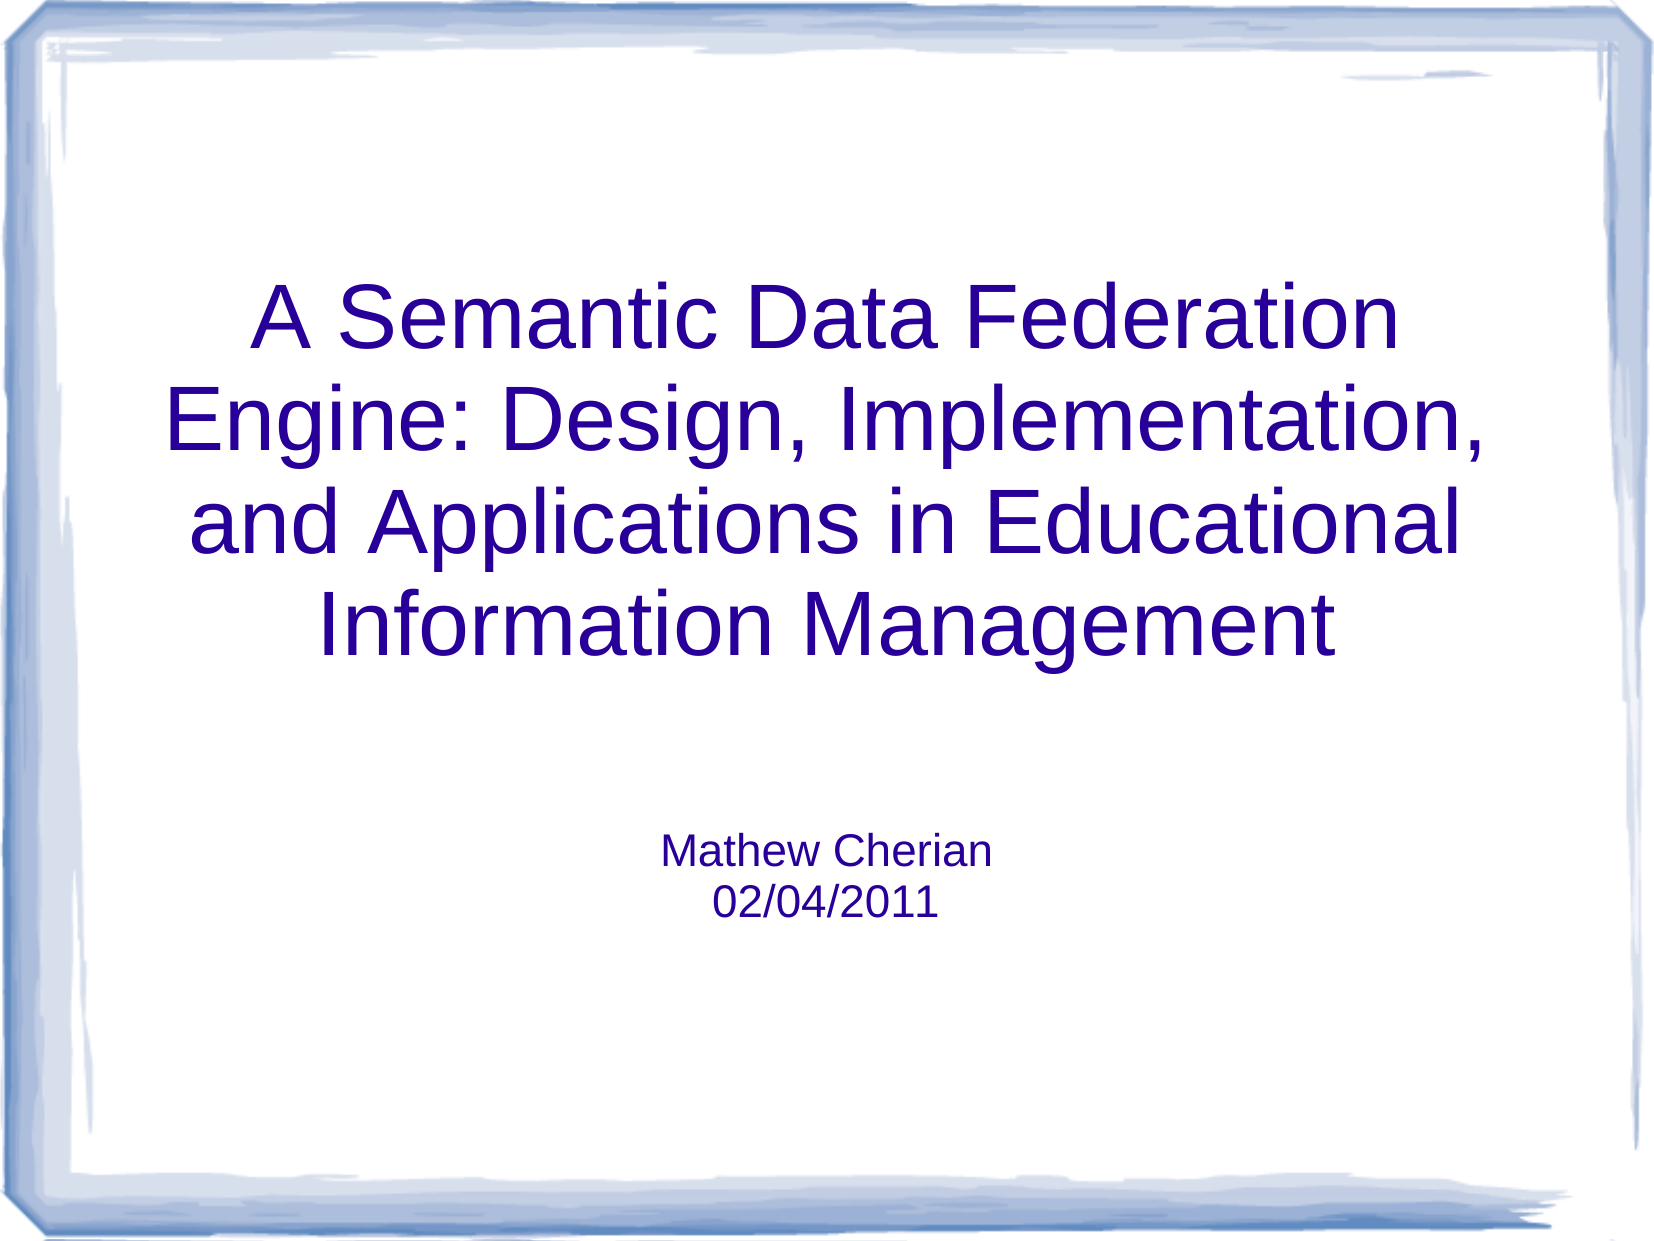

# A Semantic Data Federation Engine: Design, Implementation, and Applications in Educational Information Management
Mathew Cherian
02/04/2011